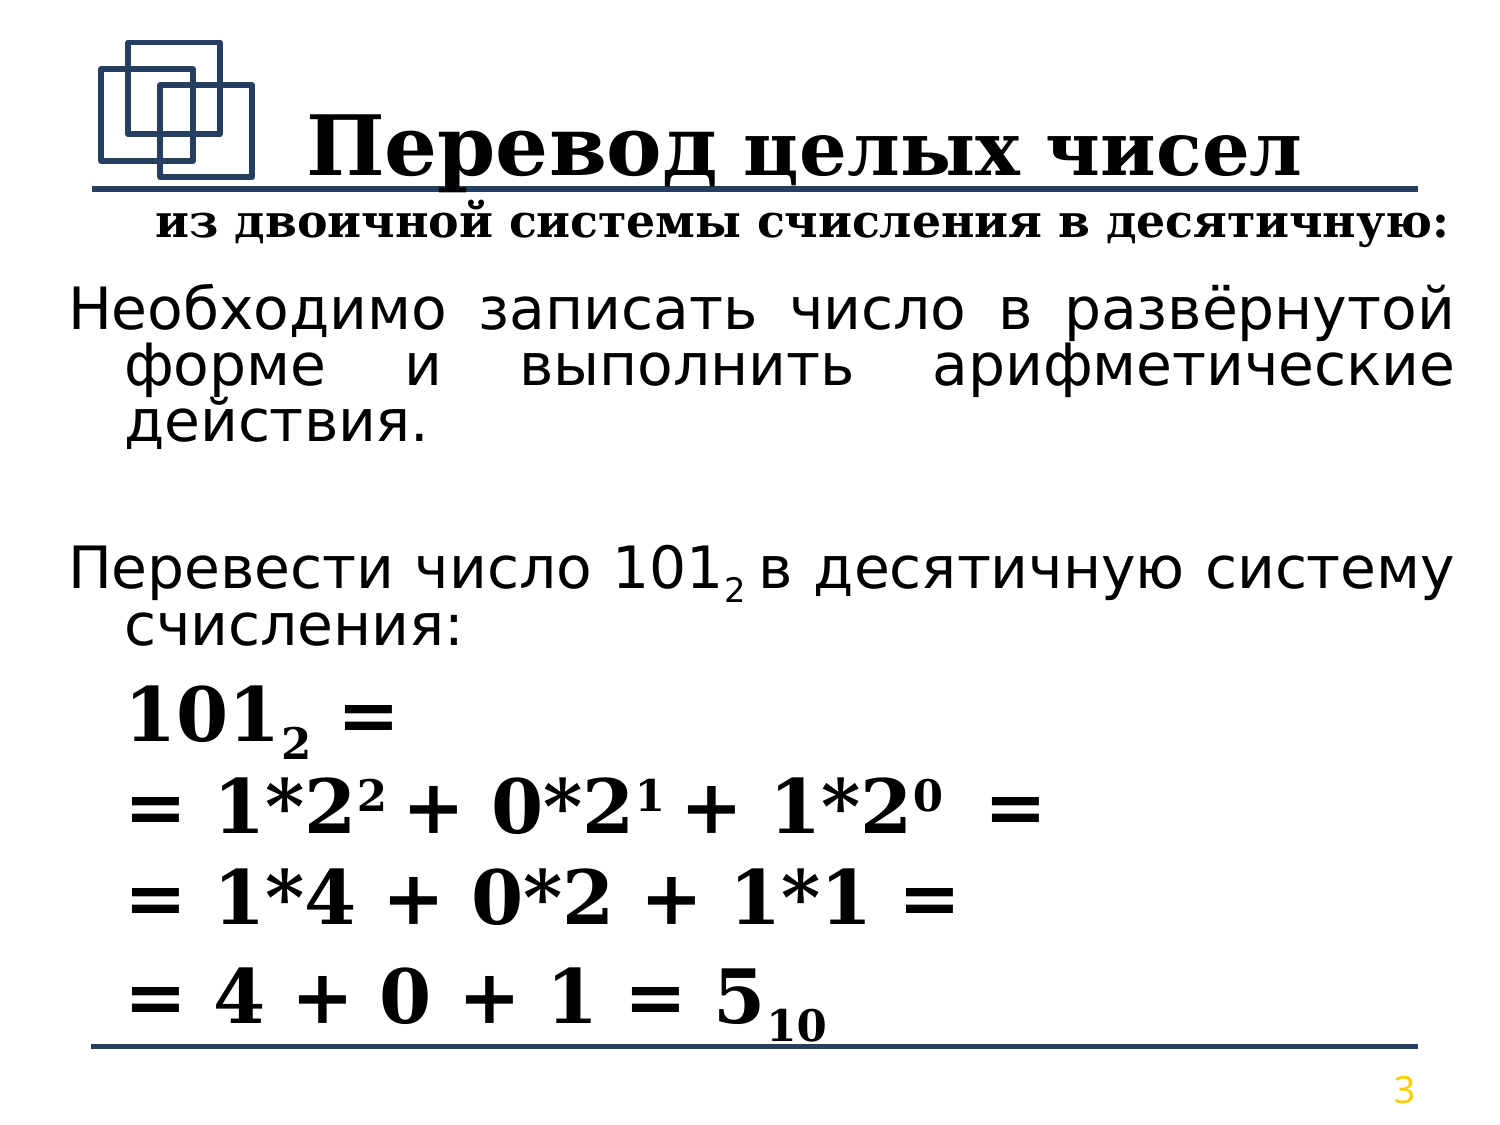

# Перевод целых чисел из двоичной системы счисления в десятичную:
Необходимо записать число в развёрнутой форме и выполнить арифметические действия.
Перевести число 1012 в десятичную систему счисления:
	1012 =
	= 1*22 + 0*21 + 1*20 =
	= 1*4 + 0*2 + 1*1 =
	= 4 + 0 + 1 = 510